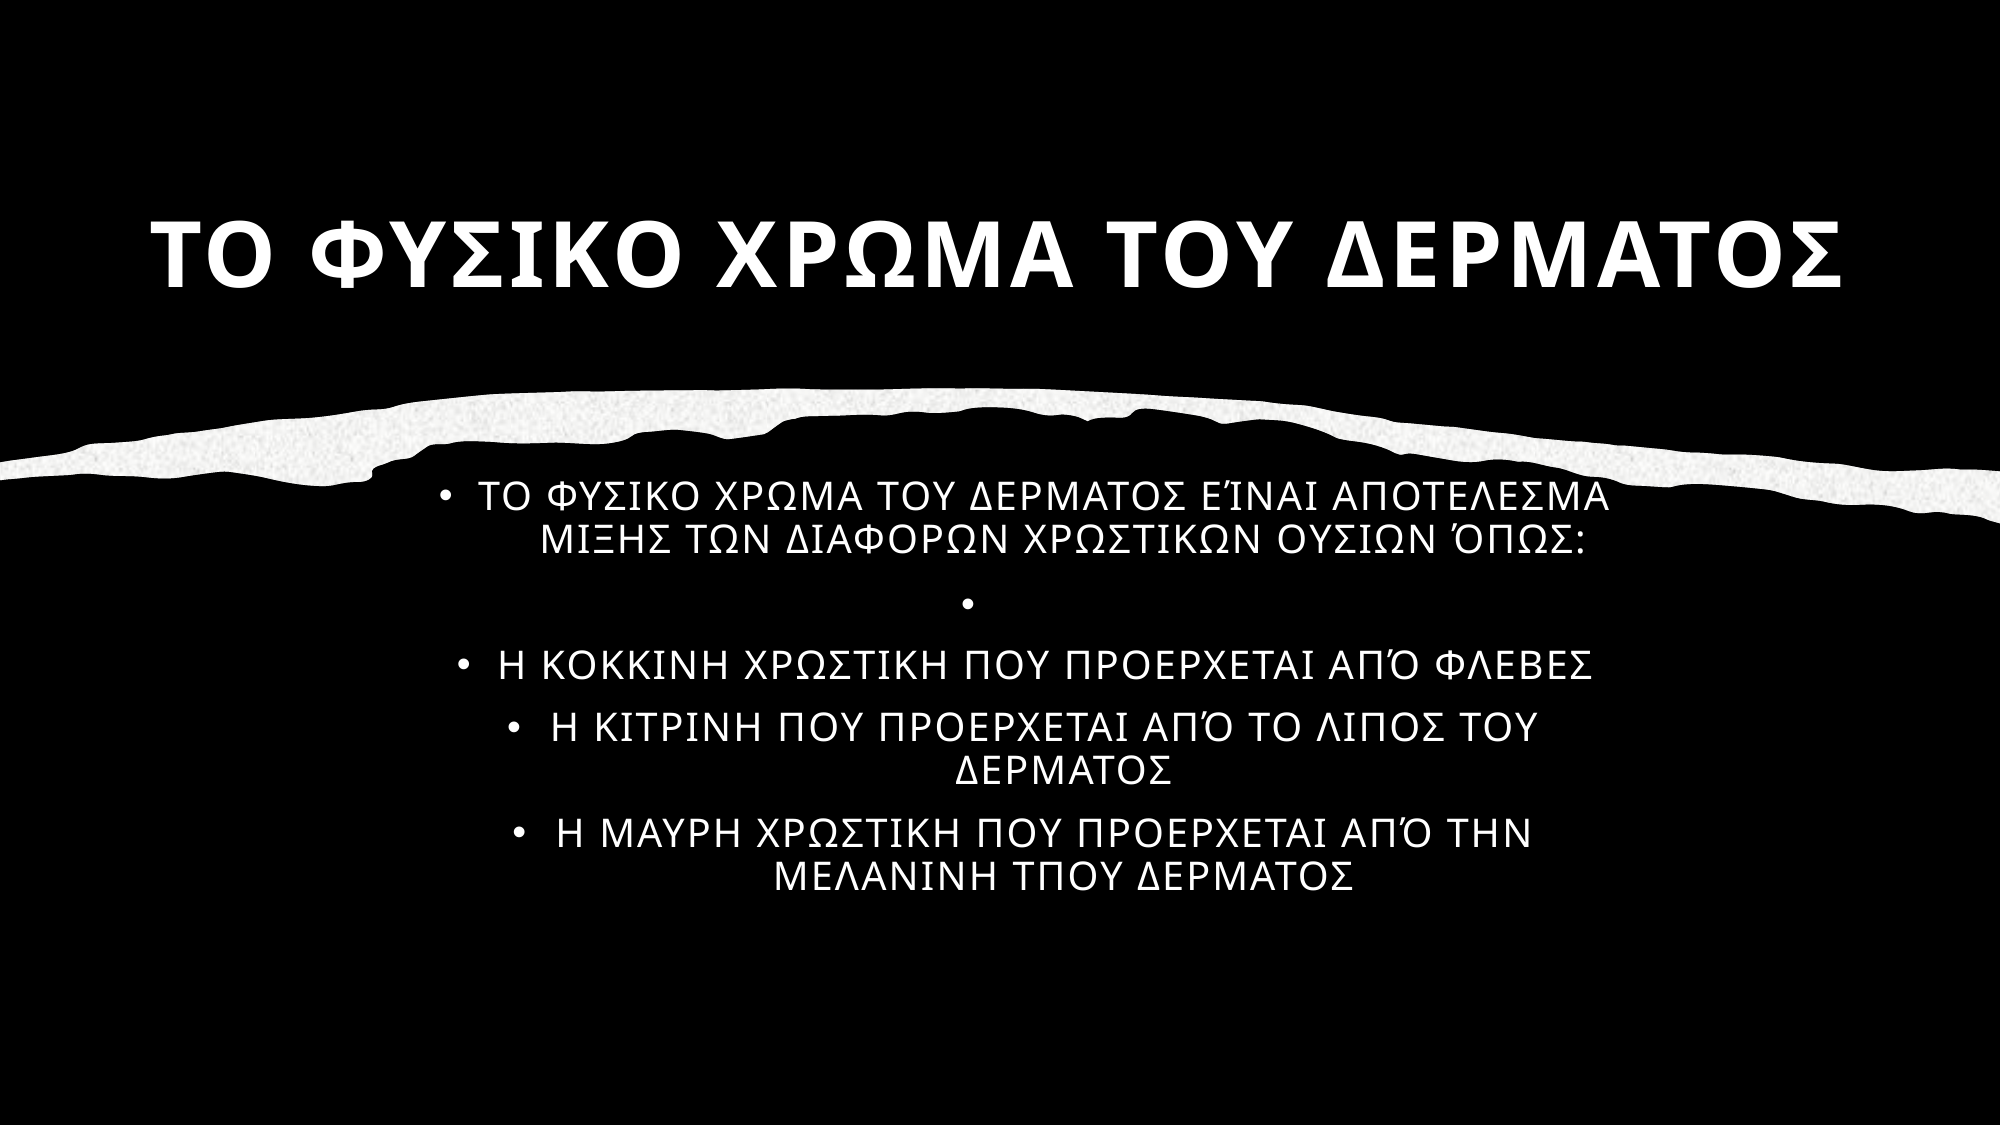

# ΤΟ ΦΥΣΙΚΟ ΧΡΩΜΑ ΤΟΥ ΔΕΡΜΑΤΟΣ
ΤΟ ΦΥΣΙΚΟ ΧΡΩΜΑ ΤΟΥ ΔΕΡΜΑΤΟΣ ΕΊΝΑΙ ΑΠΟΤΕΛΕΣΜΑ ΜΙΞΗΣ ΤΩΝ ΔΙΑΦΟΡΩΝ ΧΡΩΣΤΙΚΩΝ ΟΥΣΙΩΝ ΌΠΩΣ:
Η ΚΟΚΚΙΝΗ ΧΡΩΣΤΙΚΗ ΠΟΥ ΠΡΟΕΡΧΕΤΑΙ ΑΠΌ ΦΛΕΒΕΣ
Η ΚΙΤΡΙΝΗ ΠΟΥ ΠΡΟΕΡΧΕΤΑΙ ΑΠΌ ΤΟ ΛΙΠΟΣ ΤΟΥ ΔΕΡΜΑΤΟΣ
Η ΜΑΥΡΗ ΧΡΩΣΤΙΚΗ ΠΟΥ ΠΡΟΕΡΧΕΤΑΙ ΑΠΌ ΤΗΝ ΜΕΛΑΝΙΝΗ ΤΠΟΥ ΔΕΡΜΑΤΟΣ